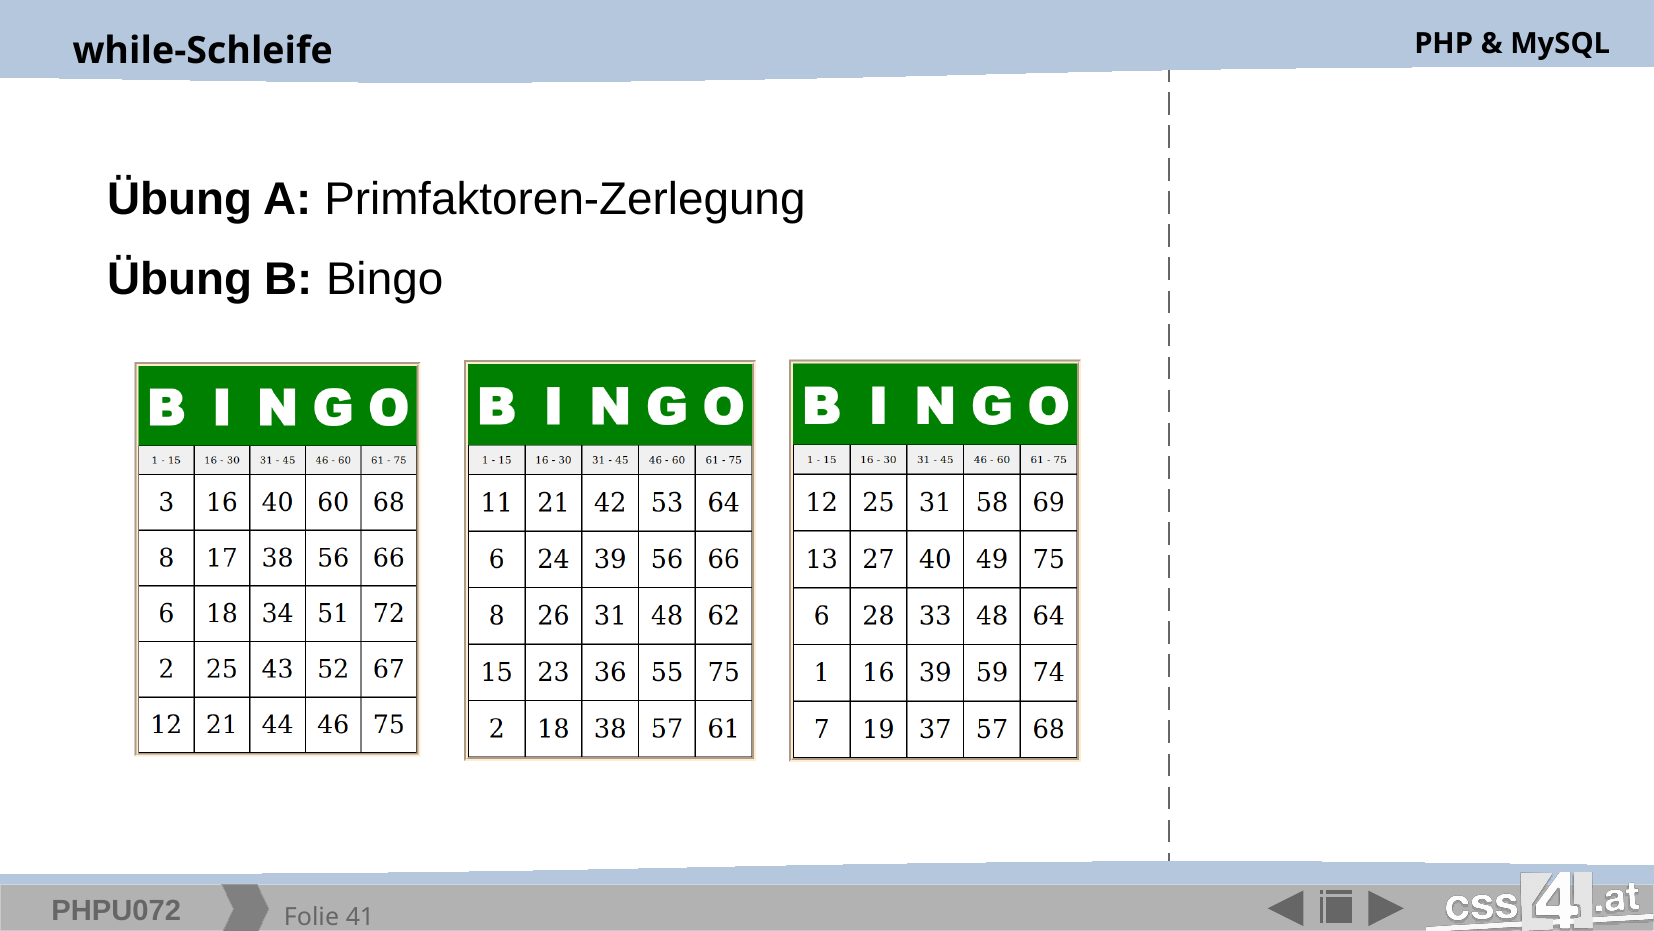

PHP & MySQL
while-Schleife
Übung A: Primfaktoren-Zerlegung
Übung B: Bingo
PHPU072
Folie